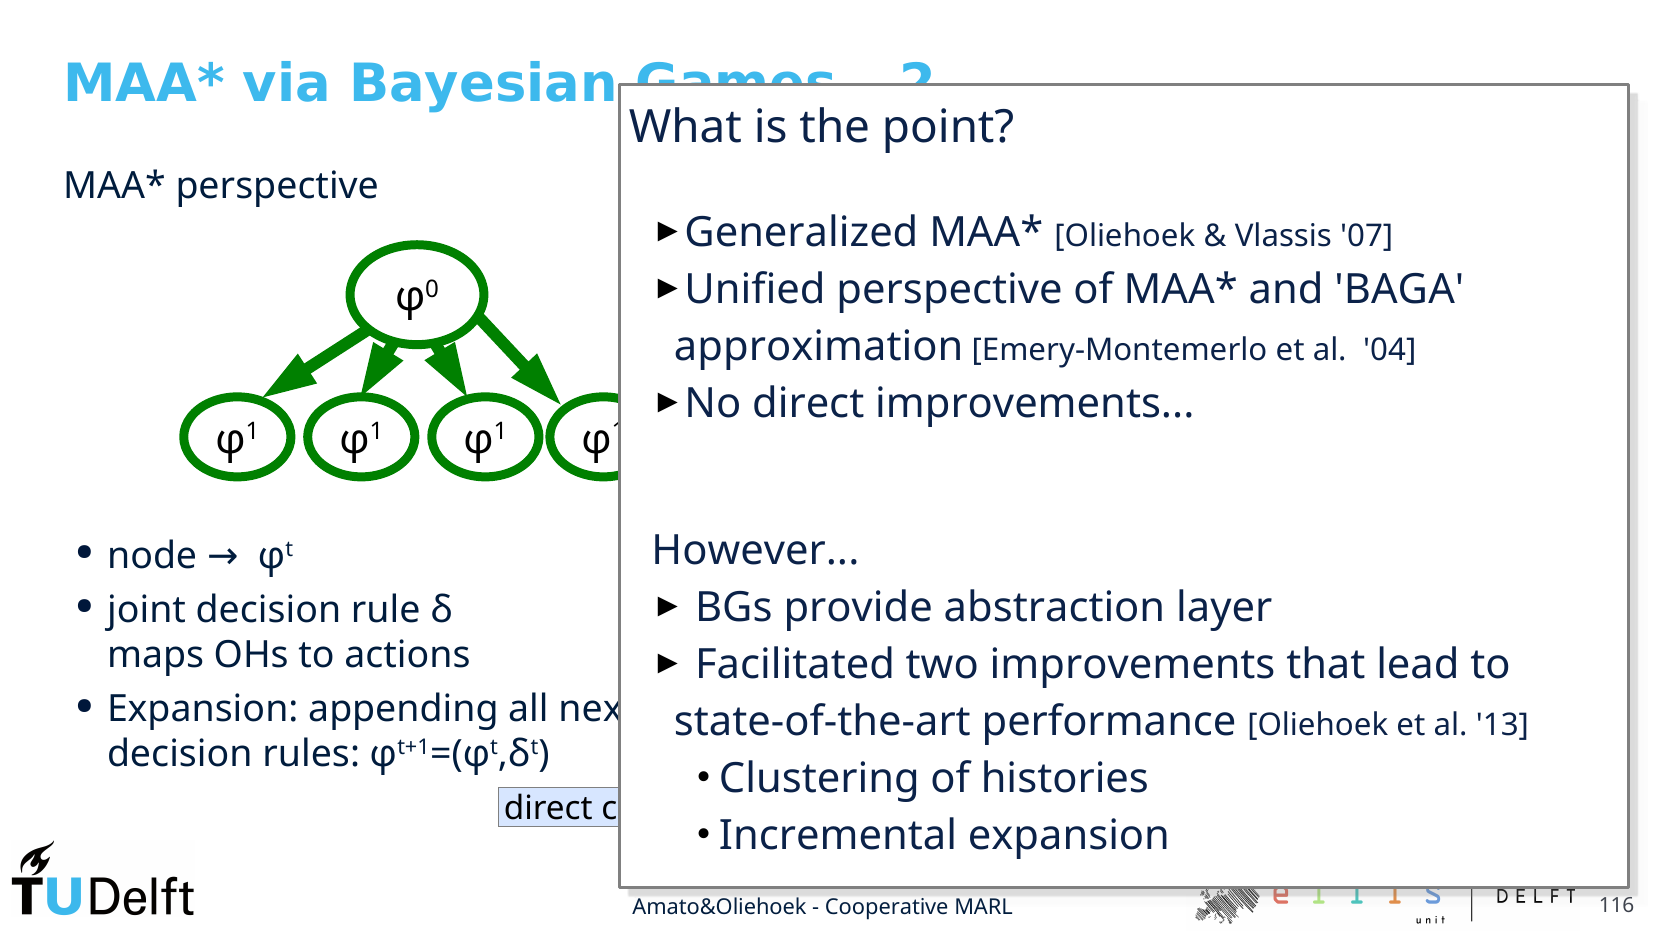

# MAA* via Bayesian Games – 2
What is the point?
Generalized MAA* [Oliehoek & Vlassis '07]
Unified perspective of MAA* and 'BAGA' approximation [Emery-Montemerlo et al. '04]
No direct improvements...
However...
 BGs provide abstraction layer
 Facilitated two improvements that lead to state-of-the-art performance [Oliehoek et al. '13]
Clustering of histories
Incremental expansion
MAA* perspective
node → φt
joint decision rule δ
maps OHs to actions
Expansion: appending all next-stage decision rules: φt+1=(φt,δt)
BG perspective
node → a BG
joint BG policy β
maps 'types' to actions
Expansion: enumeration of all joint BG policies φt+1=(φt,βt)
B(φ0)
B(φ1)
B(φ1)
B(φ1)
B(φ1)
φ0
φ1
φ1
φ1
φ1
direct correspondence: δ ↔ β
Amato&Oliehoek - Cooperative MARL